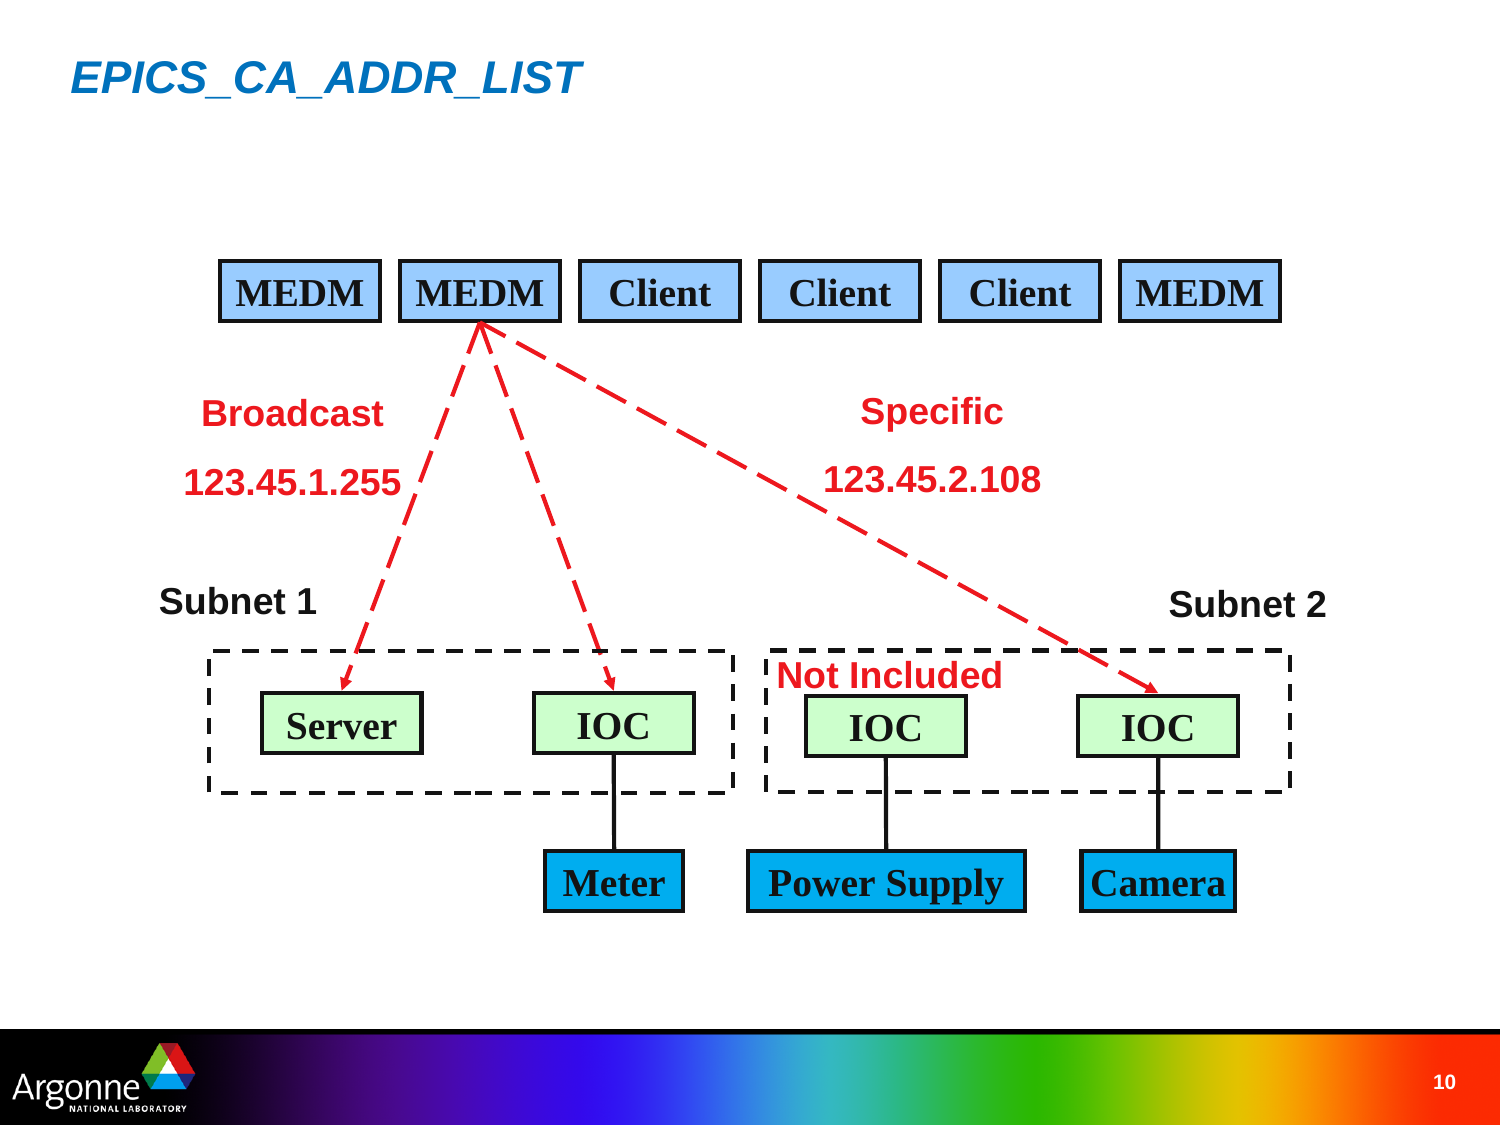

# EPICS_CA_ADDR_LIST
MEDM
MEDM
Client
Client
Client
MEDM
Specific
123.45.2.108
Broadcast
123.45.1.255
Subnet 1
Subnet 2
Not Included
Server
IOC
IOC
IOC
Meter
Power Supply
Camera
10